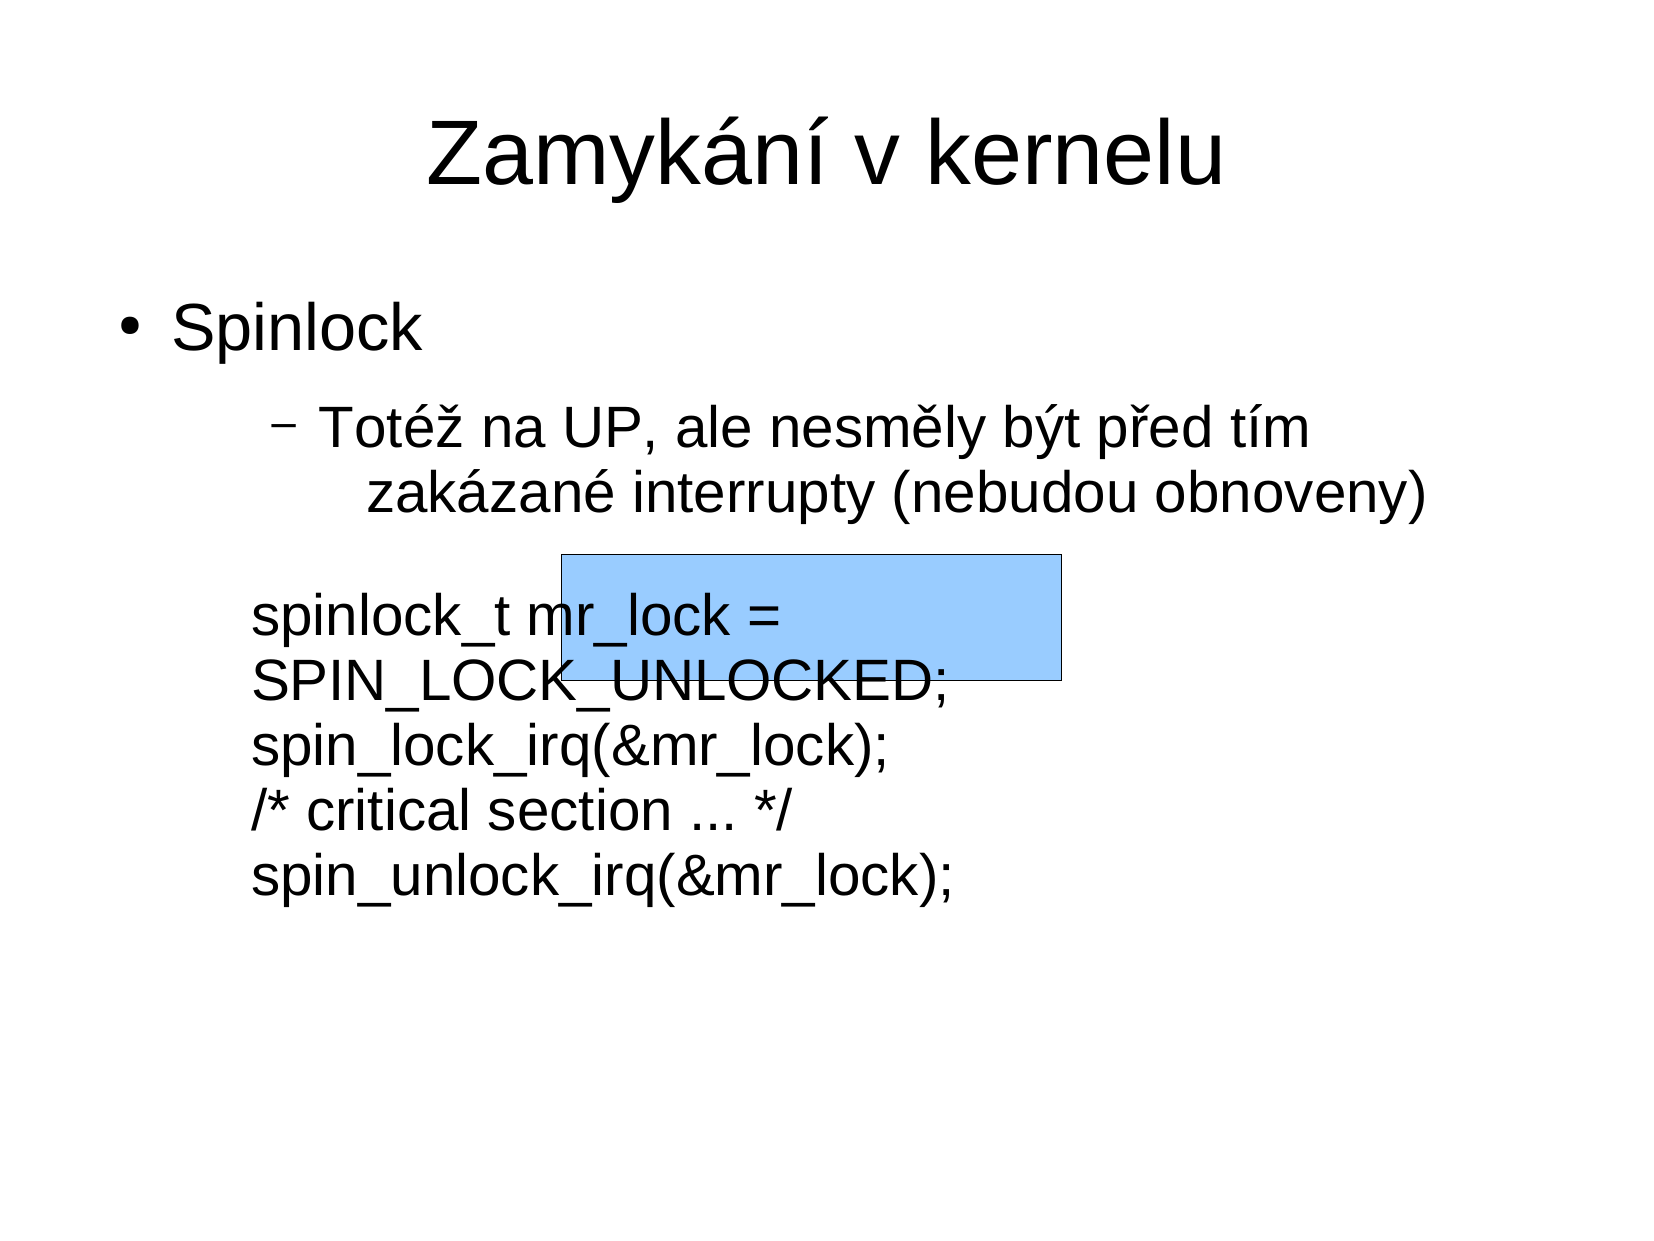

# Zamykání v kernelu
Spinlock
Totéž na UP, ale nesměly být před tím zakázané interrupty (nebudou obnoveny)
spinlock_t mr_lock = SPIN_LOCK_UNLOCKED;
spin_lock_irq(&mr_lock);
/* critical section ... */
spin_unlock_irq(&mr_lock);